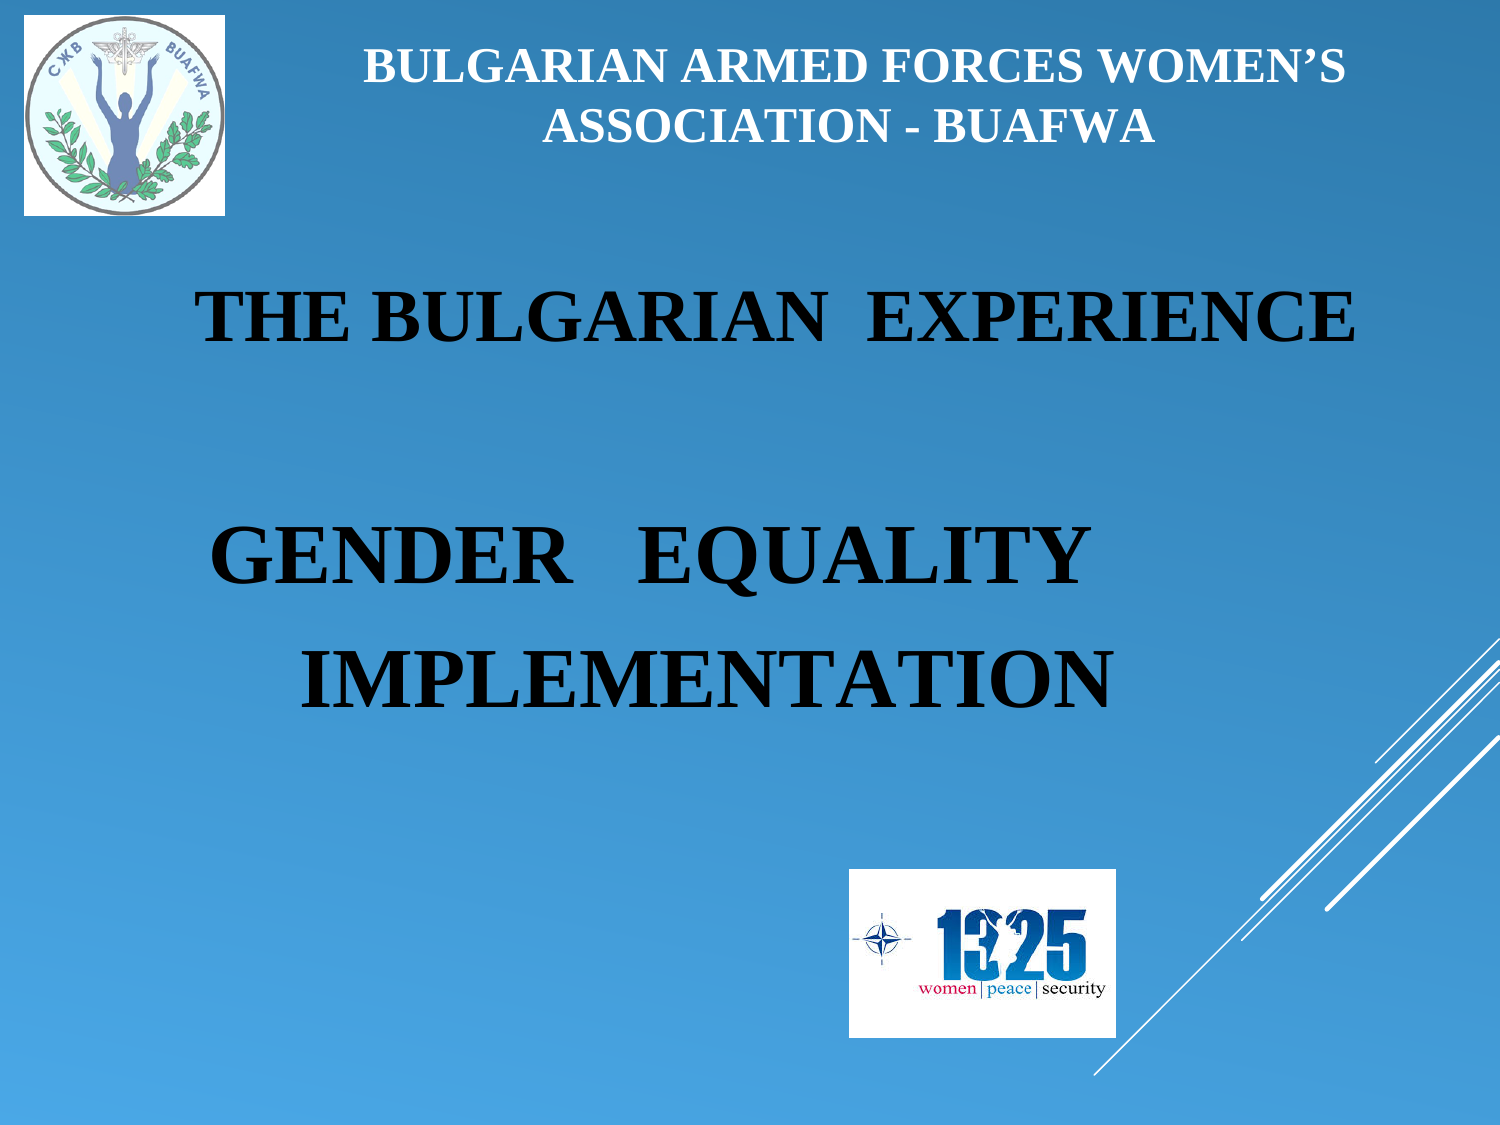

BULGARIAN ARMED FORCES WOMEN’S ASSOCIATION - BUAFWA
# THE BULGARIAN EXPERIENCE
 GENDER EQUALITY
 IMPLEMENTATION